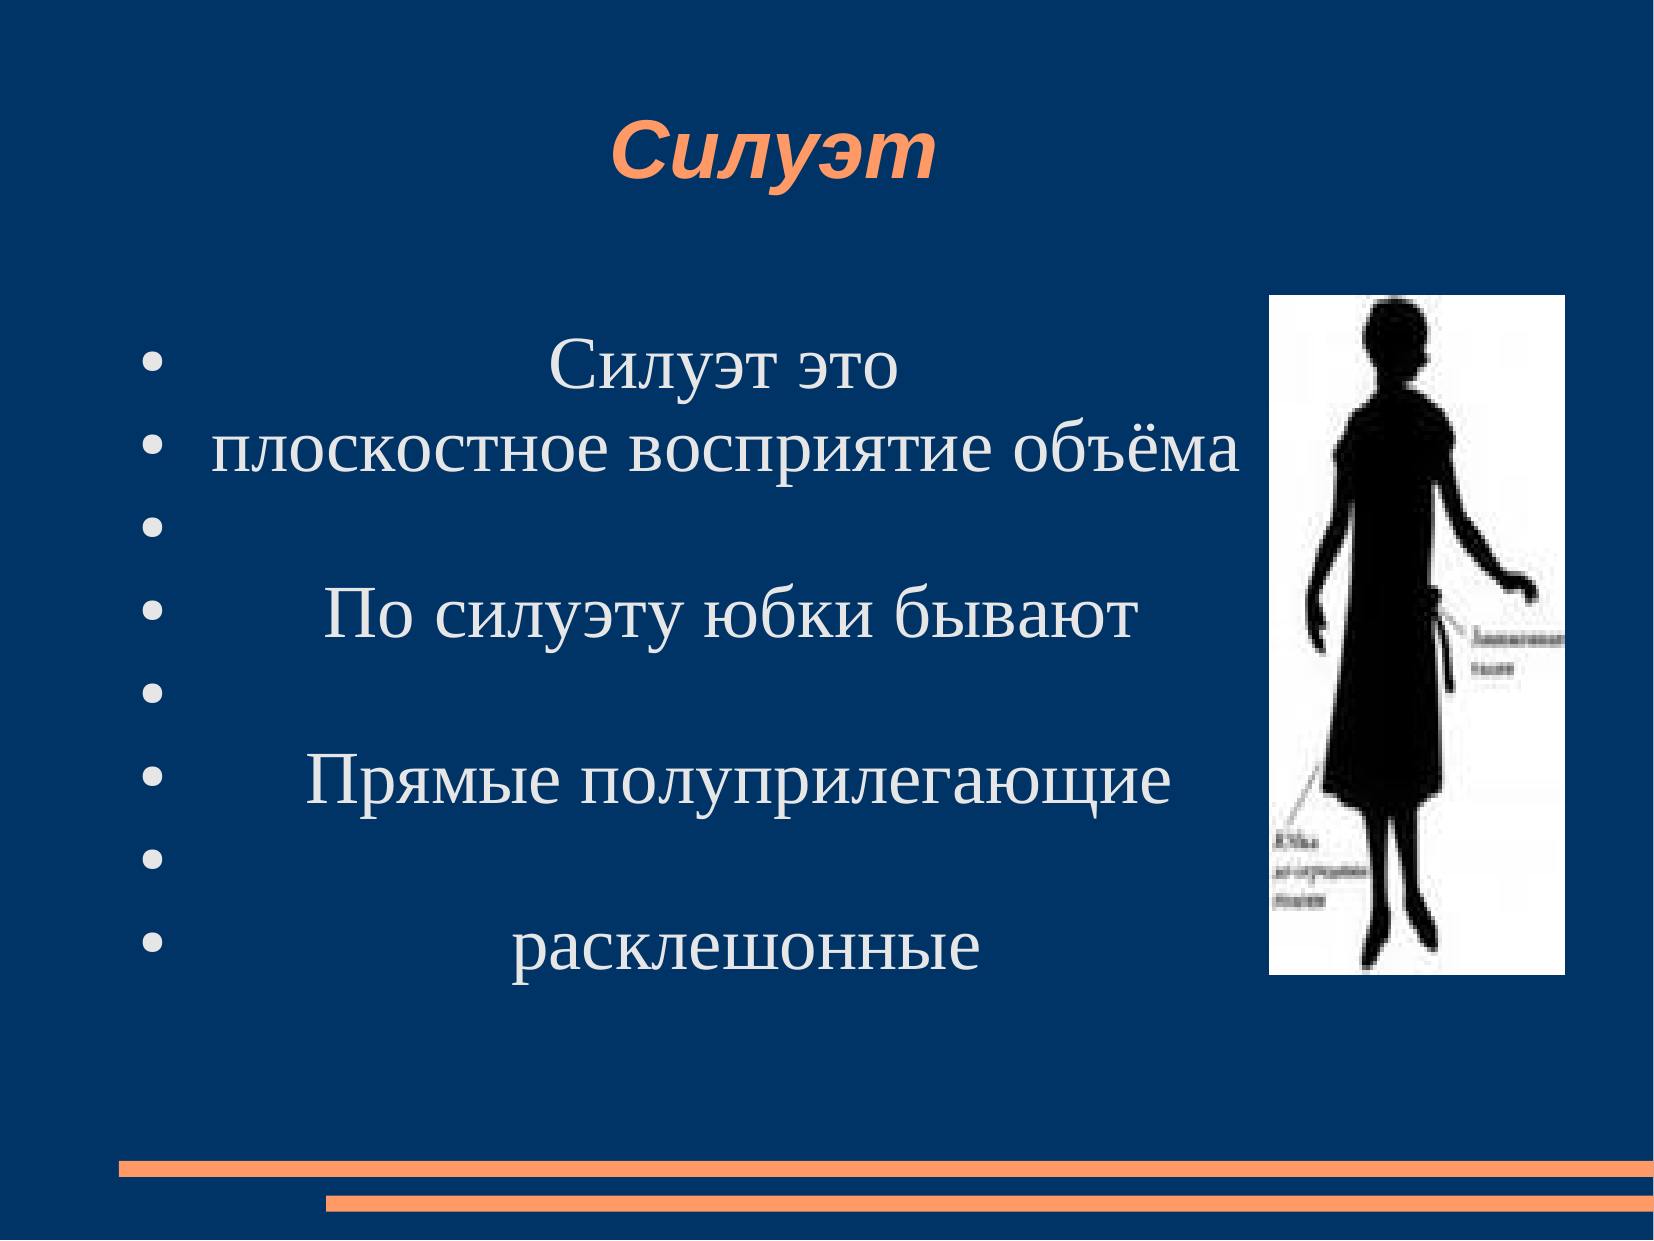

# Силуэт
 Силуэт это
 плоскостное восприятие объёма
 По силуэту юбки бывают
 Прямые полуприлегающие
 расклешонные